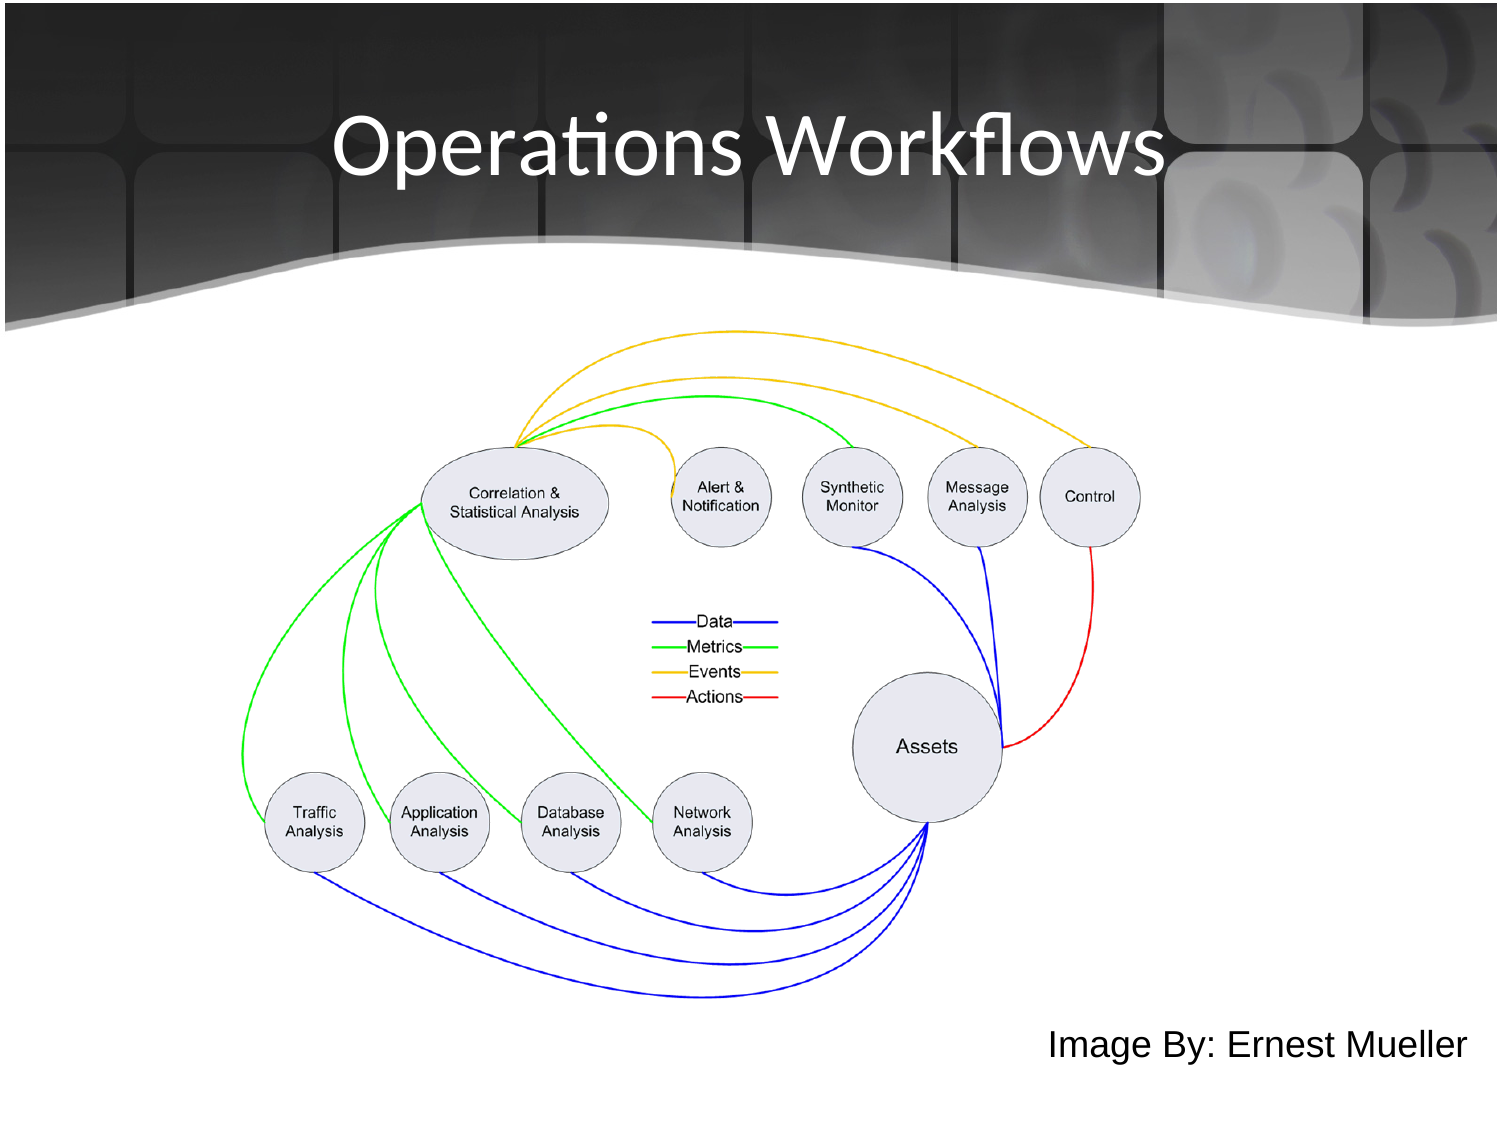

# Operations Workflows
Image By: Ernest Mueller